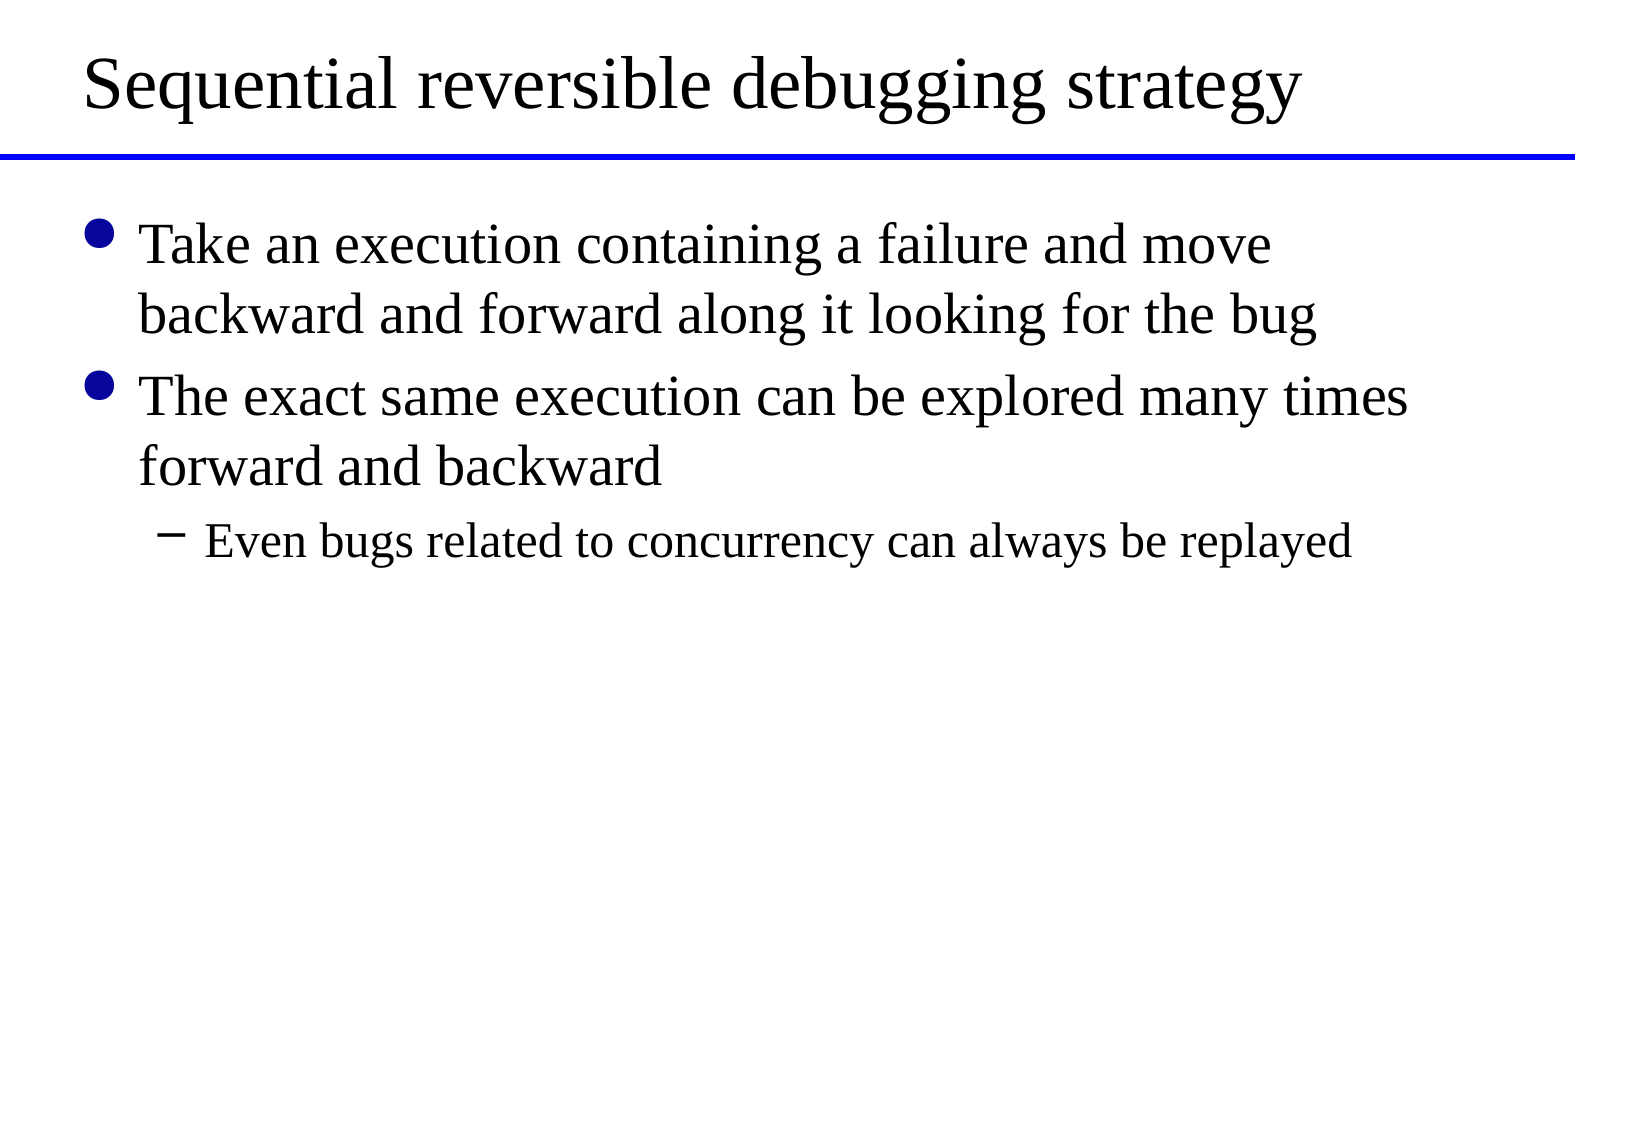

# Sequential reversible debugging strategy
Take an execution containing a failure and move backward and forward along it looking for the bug
The exact same execution can be explored many times forward and backward
Even bugs related to concurrency can always be replayed